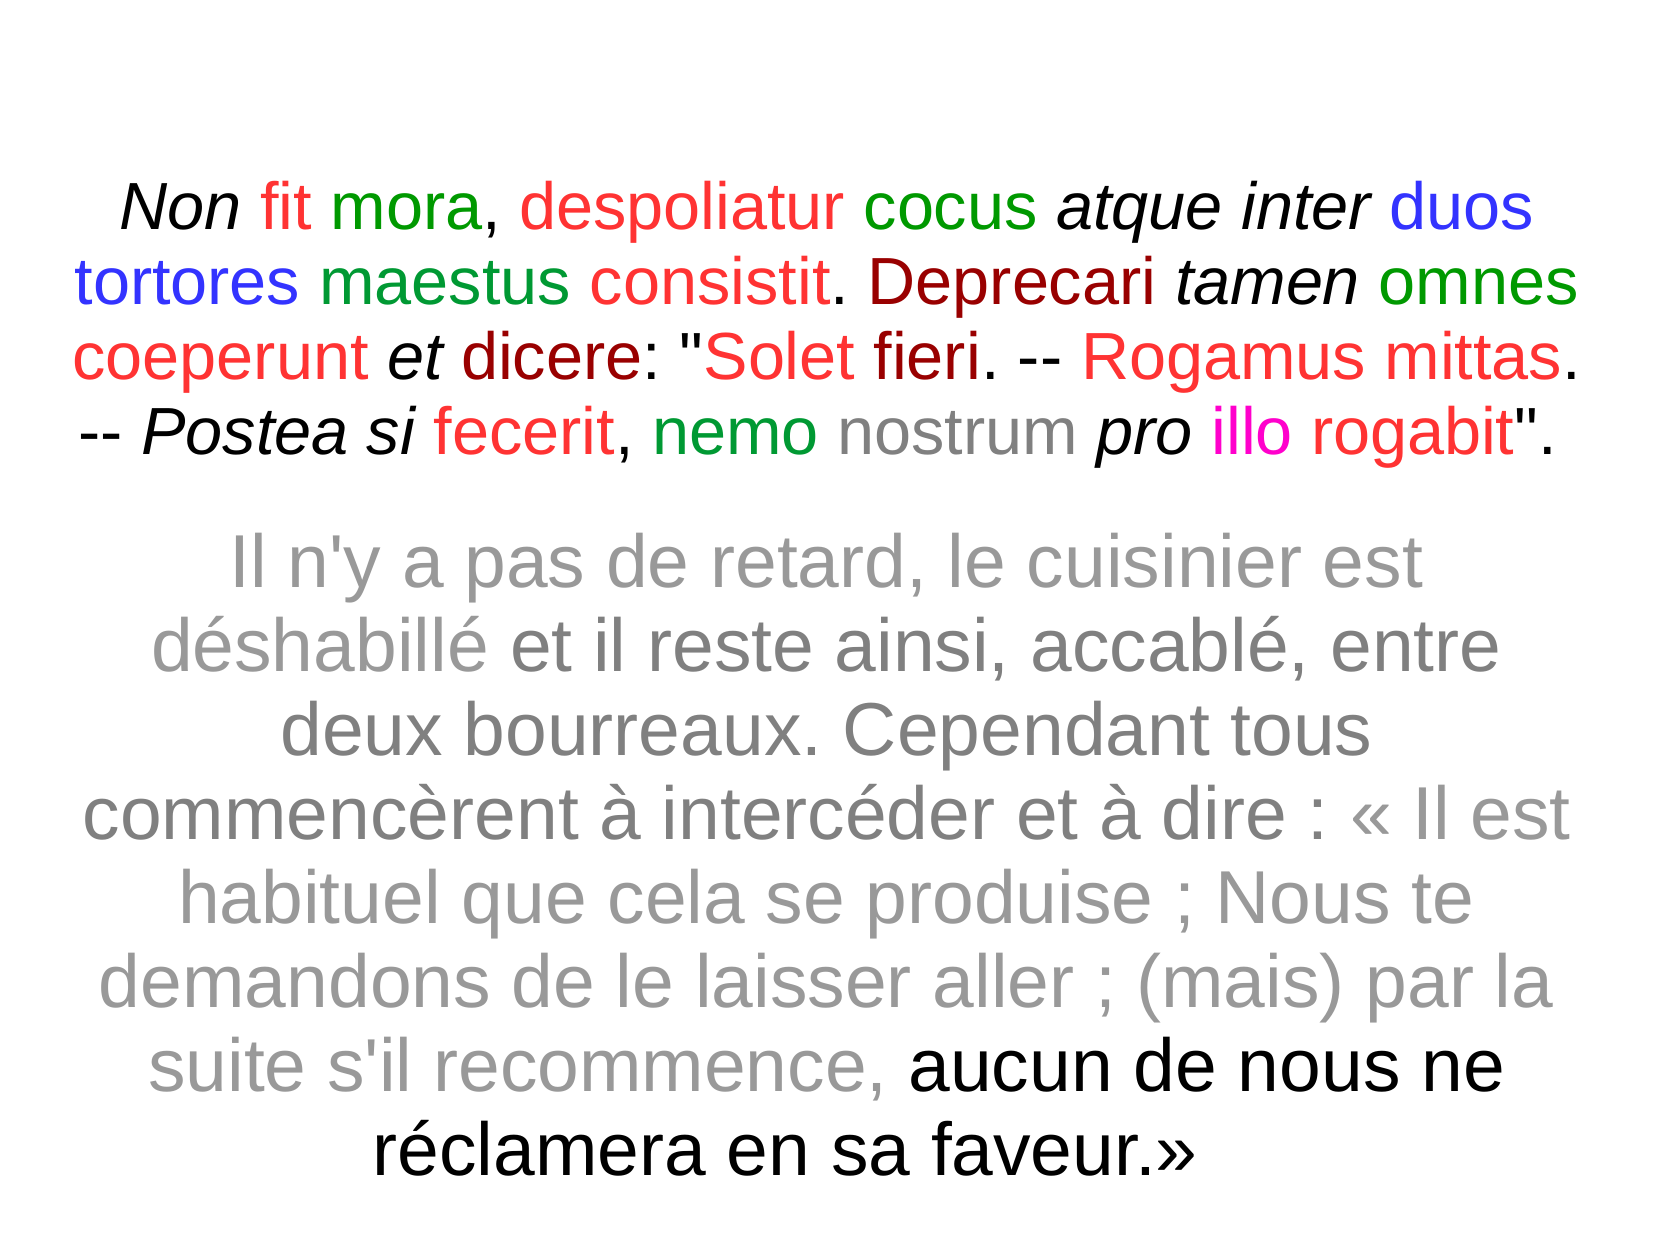

# Non fit mora, despoliatur cocus atque inter duos tortores maestus consistit. Deprecari tamen omnes coeperunt et dicere: "Solet fieri. -- Rogamus mittas. -- Postea si fecerit, nemo nostrum pro illo rogabit".
Il n'y a pas de retard, le cuisinier est déshabillé et il reste ainsi, accablé, entre deux bourreaux. Cependant tous commencèrent à intercéder et à dire : « Il est habituel que cela se produise ; Nous te demandons de le laisser aller ; (mais) par la suite s'il recommence, aucun de nous ne réclamera en sa faveur.»